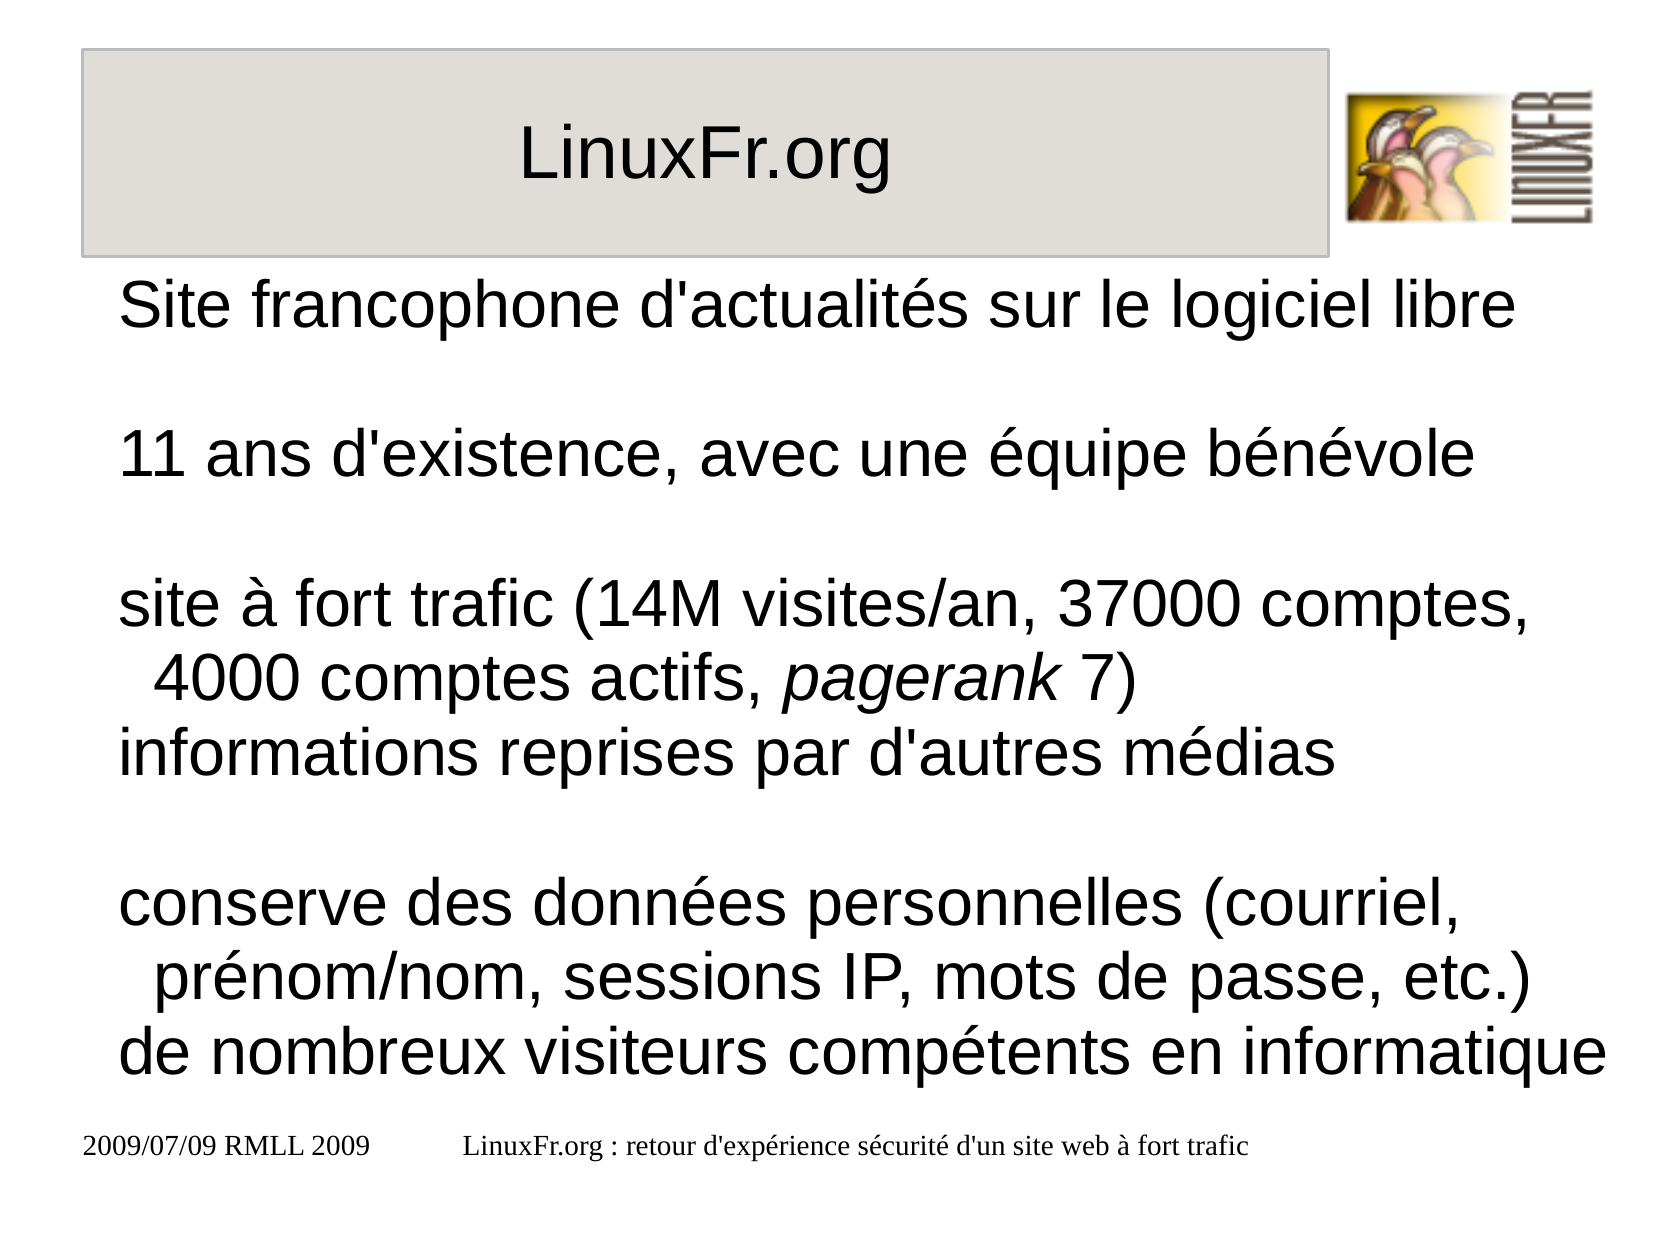

# LinuxFr.org
Site francophone d'actualités sur le logiciel libre
11 ans d'existence, avec une équipe bénévole
site à fort trafic (14M visites/an, 37000 comptes, 4000 comptes actifs, pagerank 7)
informations reprises par d'autres médias
conserve des données personnelles (courriel, prénom/nom, sessions IP, mots de passe, etc.)
de nombreux visiteurs compétents en informatique